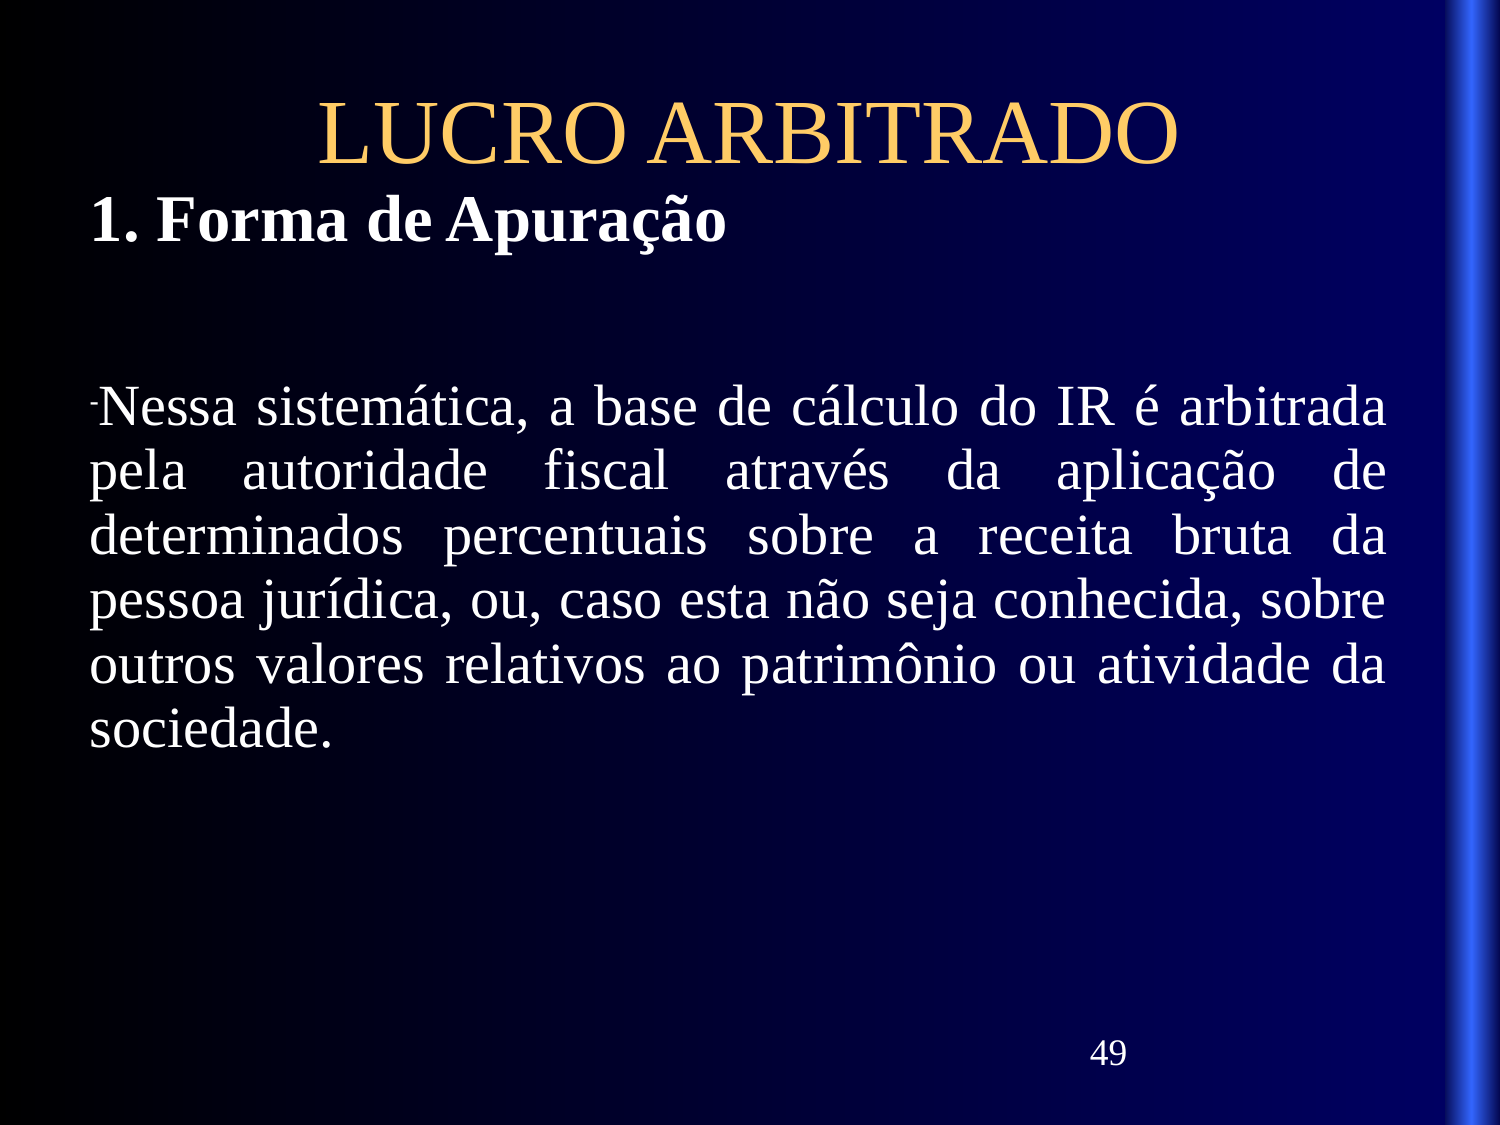

# LUCRO ARBITRADO
1. Forma de Apuração
Nessa sistemática, a base de cálculo do IR é arbitrada pela autoridade fiscal através da aplicação de determinados percentuais sobre a receita bruta da pessoa jurídica, ou, caso esta não seja conhecida, sobre outros valores relativos ao patrimônio ou atividade da sociedade.